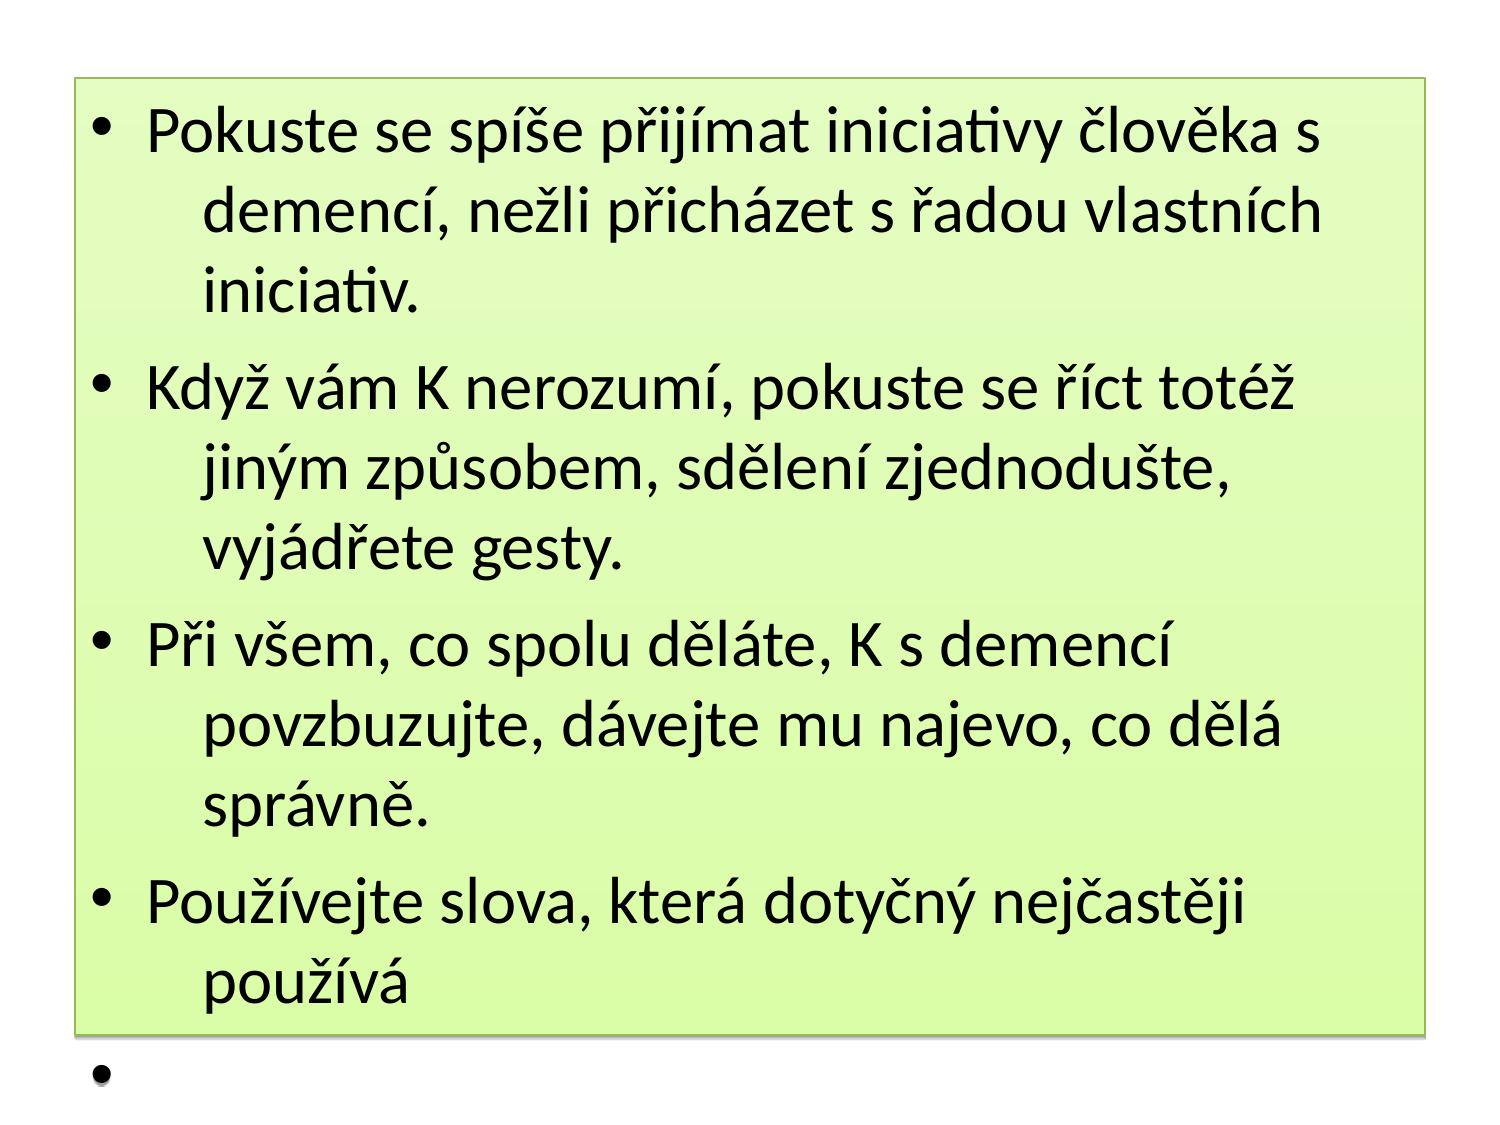

# Pokuste se spíše přijímat iniciativy člověka s demencí, nežli přicházet s řadou vlastních iniciativ.
Když vám K nerozumí, pokuste se říct totéž jiným způsobem, sdělení zjednodušte, vyjádřete gesty.
Při všem, co spolu děláte, K s demencí povzbuzujte, dávejte mu najevo, co dělá správně.
Používejte slova, která dotyčný nejčastěji používá